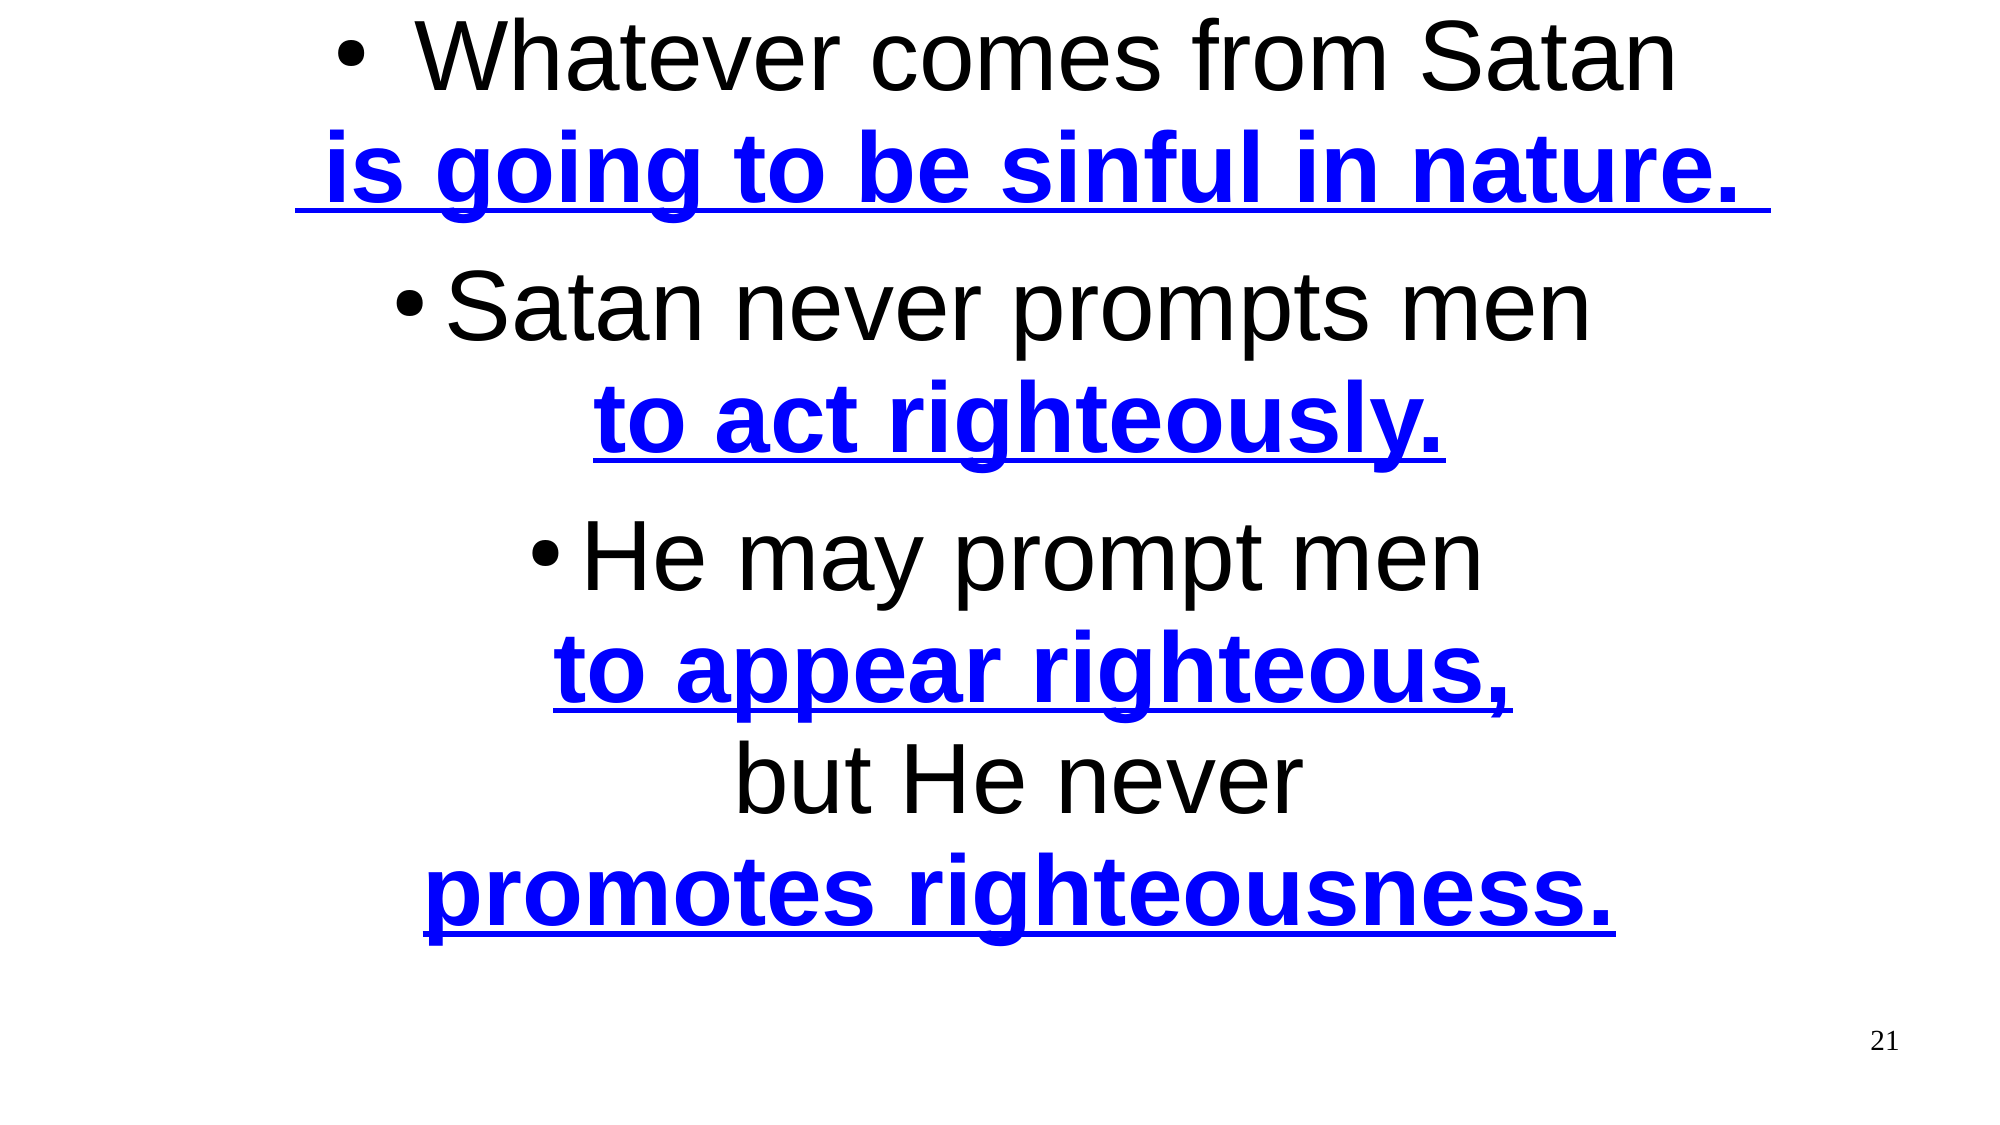

# Whatever comes from Satan is going to be sinful in nature.
Satan never prompts men
to act righteously.
He may prompt men
 to appear righteous,
but He never
promotes righteousness.
21